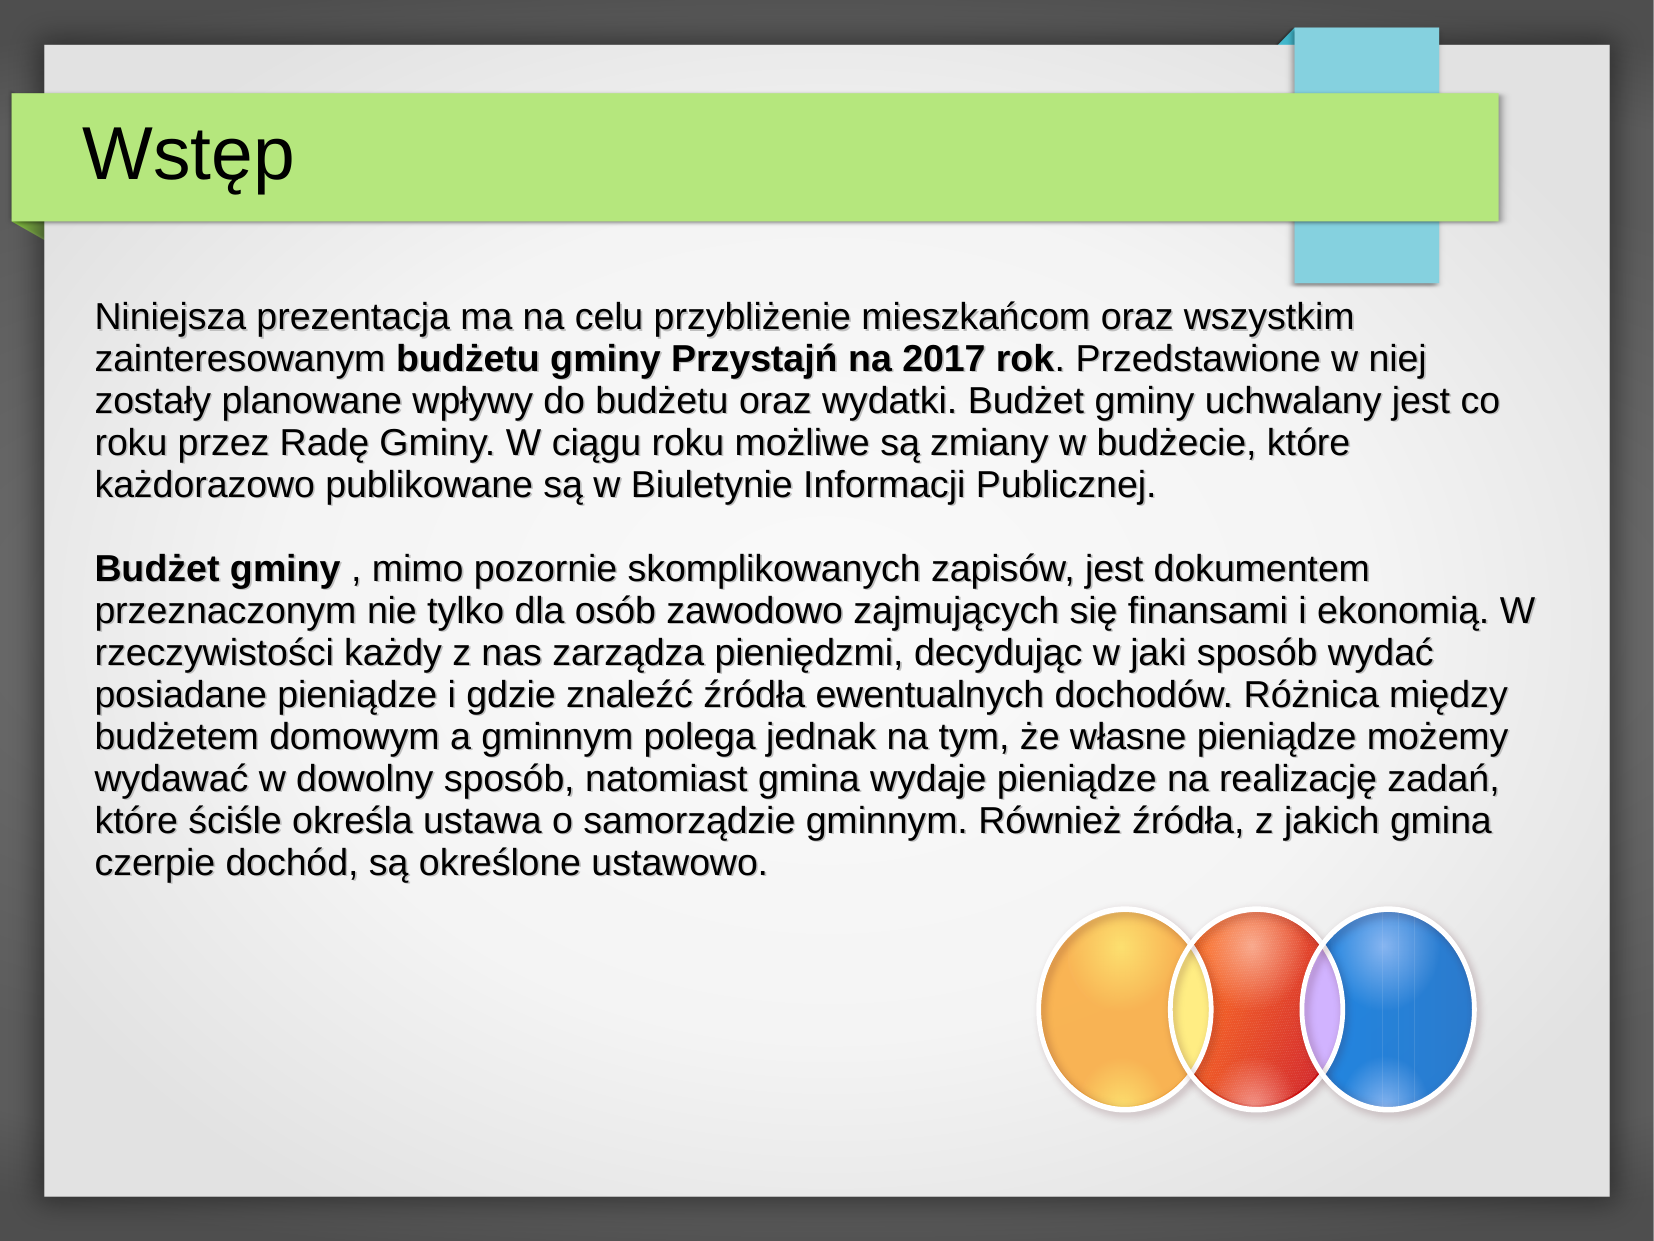

# Wstęp
Niniejsza prezentacja ma na celu przybliżenie mieszkańcom oraz wszystkim zainteresowanym budżetu gminy Przystajń na 2017 rok. Przedstawione w niej zostały planowane wpływy do budżetu oraz wydatki. Budżet gminy uchwalany jest co roku przez Radę Gminy. W ciągu roku możliwe są zmiany w budżecie, które każdorazowo publikowane są w Biuletynie Informacji Publicznej.
Budżet gminy , mimo pozornie skomplikowanych zapisów, jest dokumentem przeznaczonym nie tylko dla osób zawodowo zajmujących się finansami i ekonomią. W rzeczywistości każdy z nas zarządza pieniędzmi, decydując w jaki sposób wydać posiadane pieniądze i gdzie znaleźć źródła ewentualnych dochodów. Różnica między budżetem domowym a gminnym polega jednak na tym, że własne pieniądze możemy wydawać w dowolny sposób, natomiast gmina wydaje pieniądze na realizację zadań, które ściśle określa ustawa o samorządzie gminnym. Również źródła, z jakich gmina czerpie dochód, są określone ustawowo.